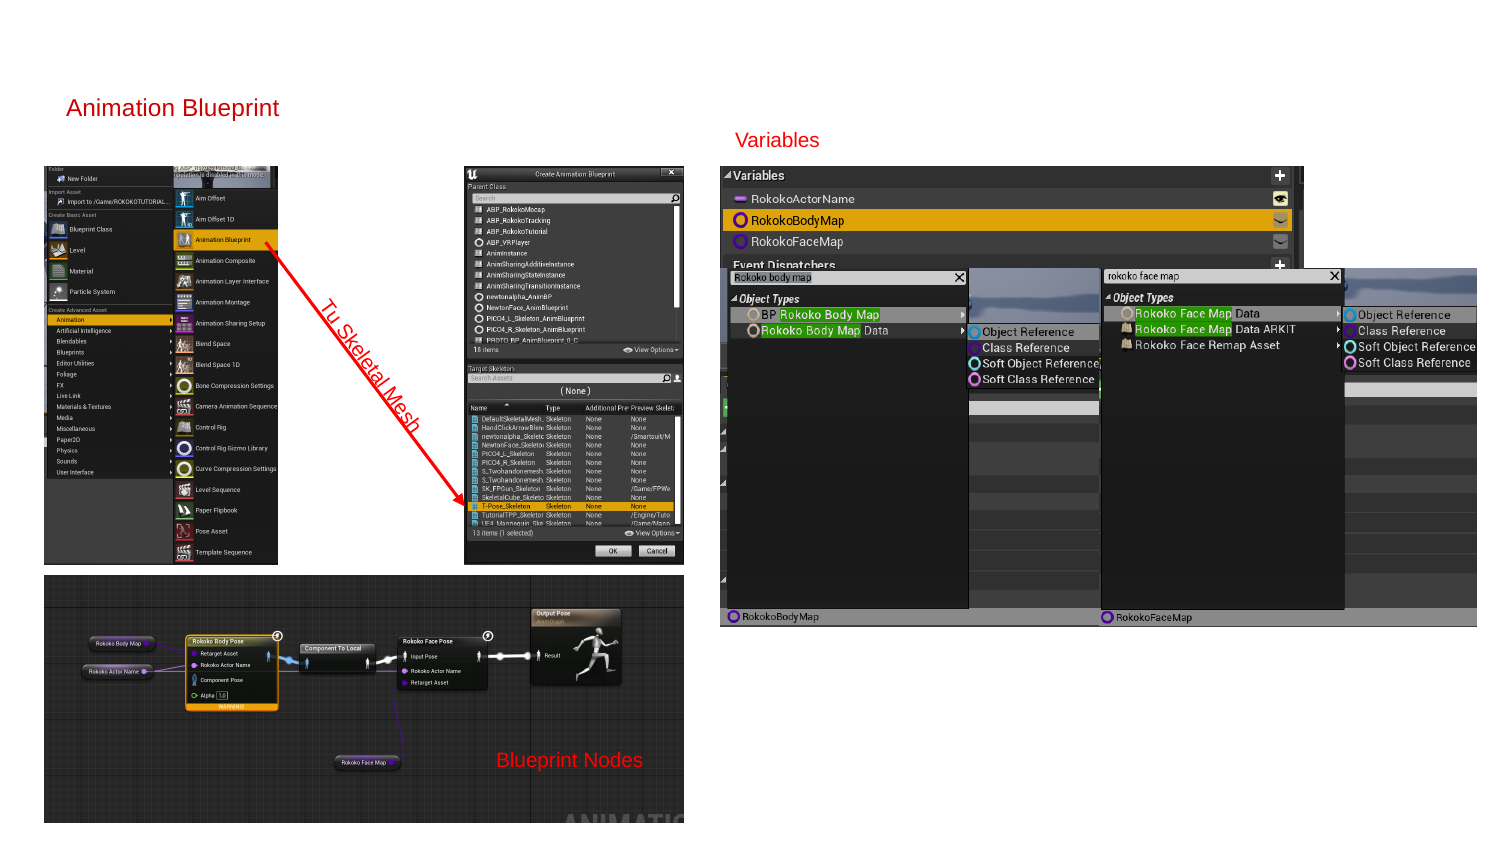

# Animation Blueprint
Variables
Tu Skeletal Mesh
Blueprint Nodes